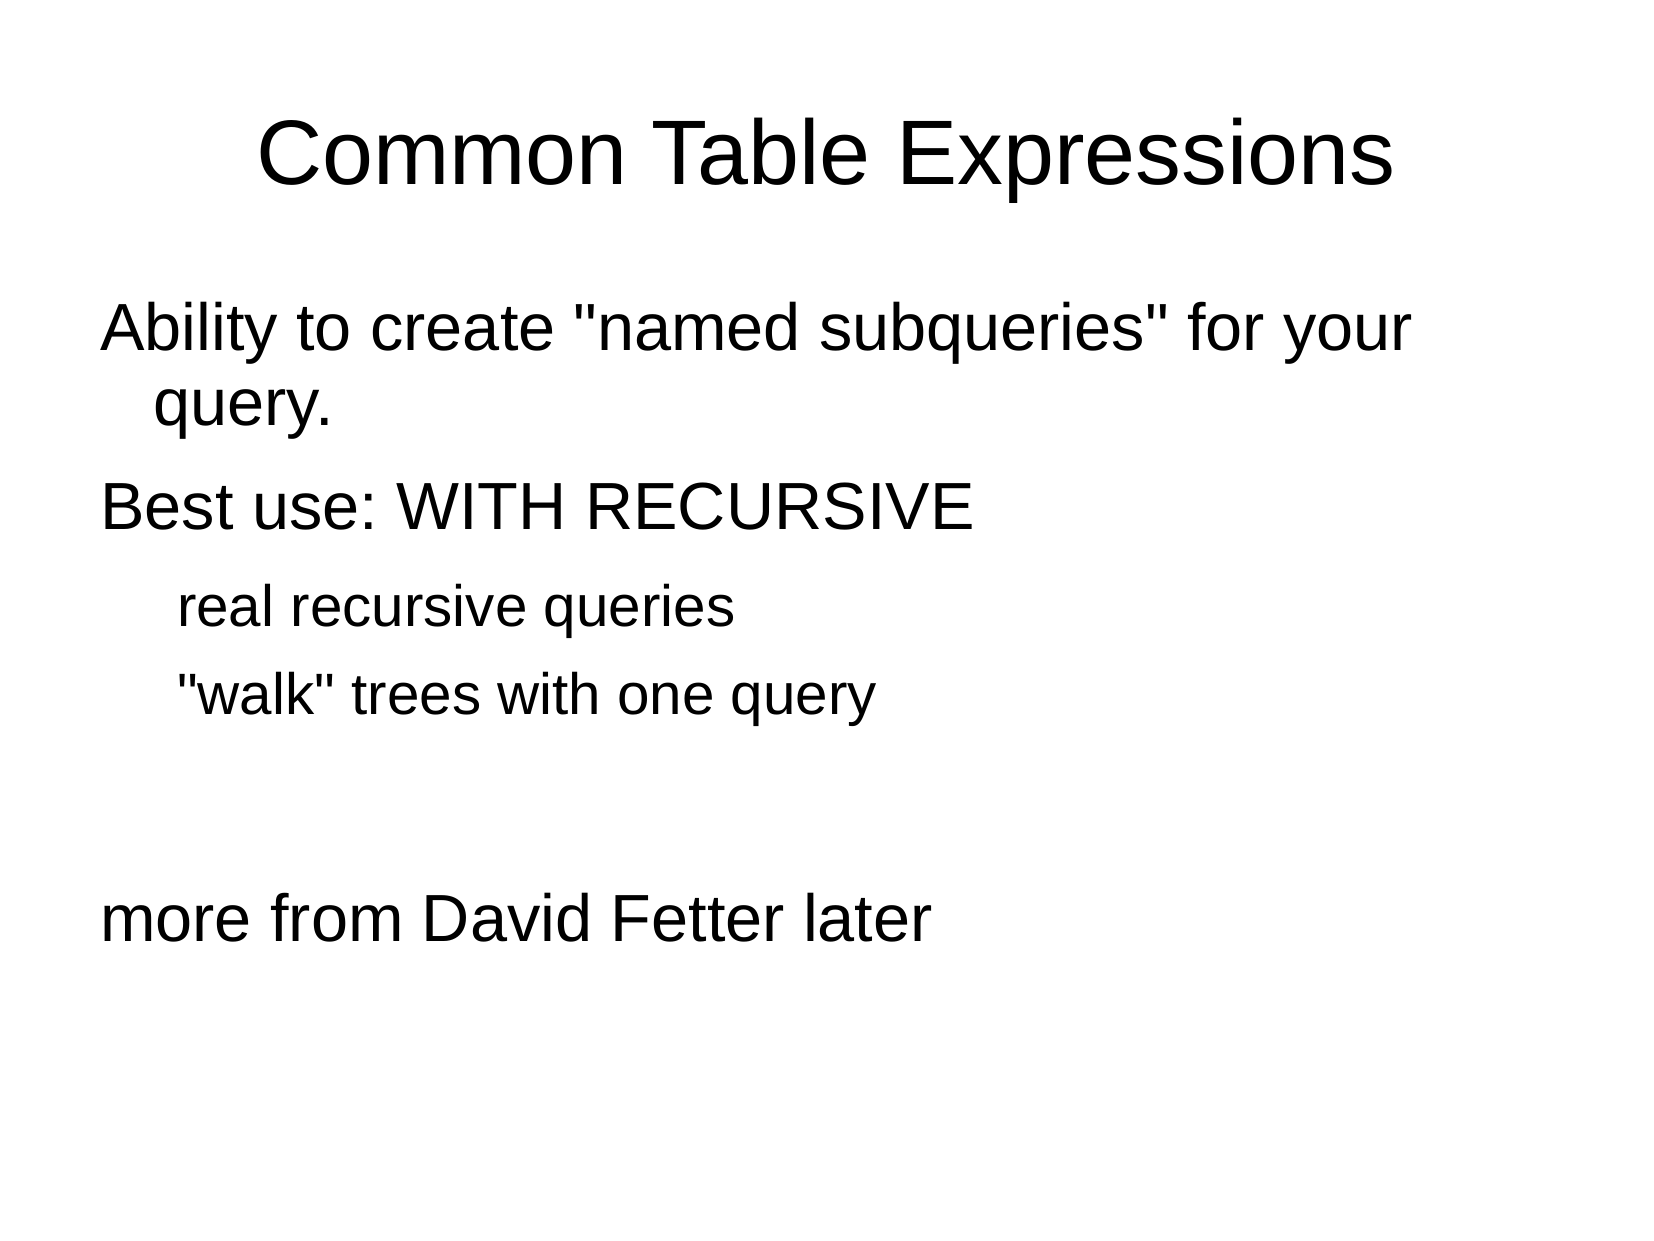

# Common Table Expressions
Ability to create "named subqueries" for your query.
Best use: WITH RECURSIVE
real recursive queries
"walk" trees with one query
more from David Fetter later